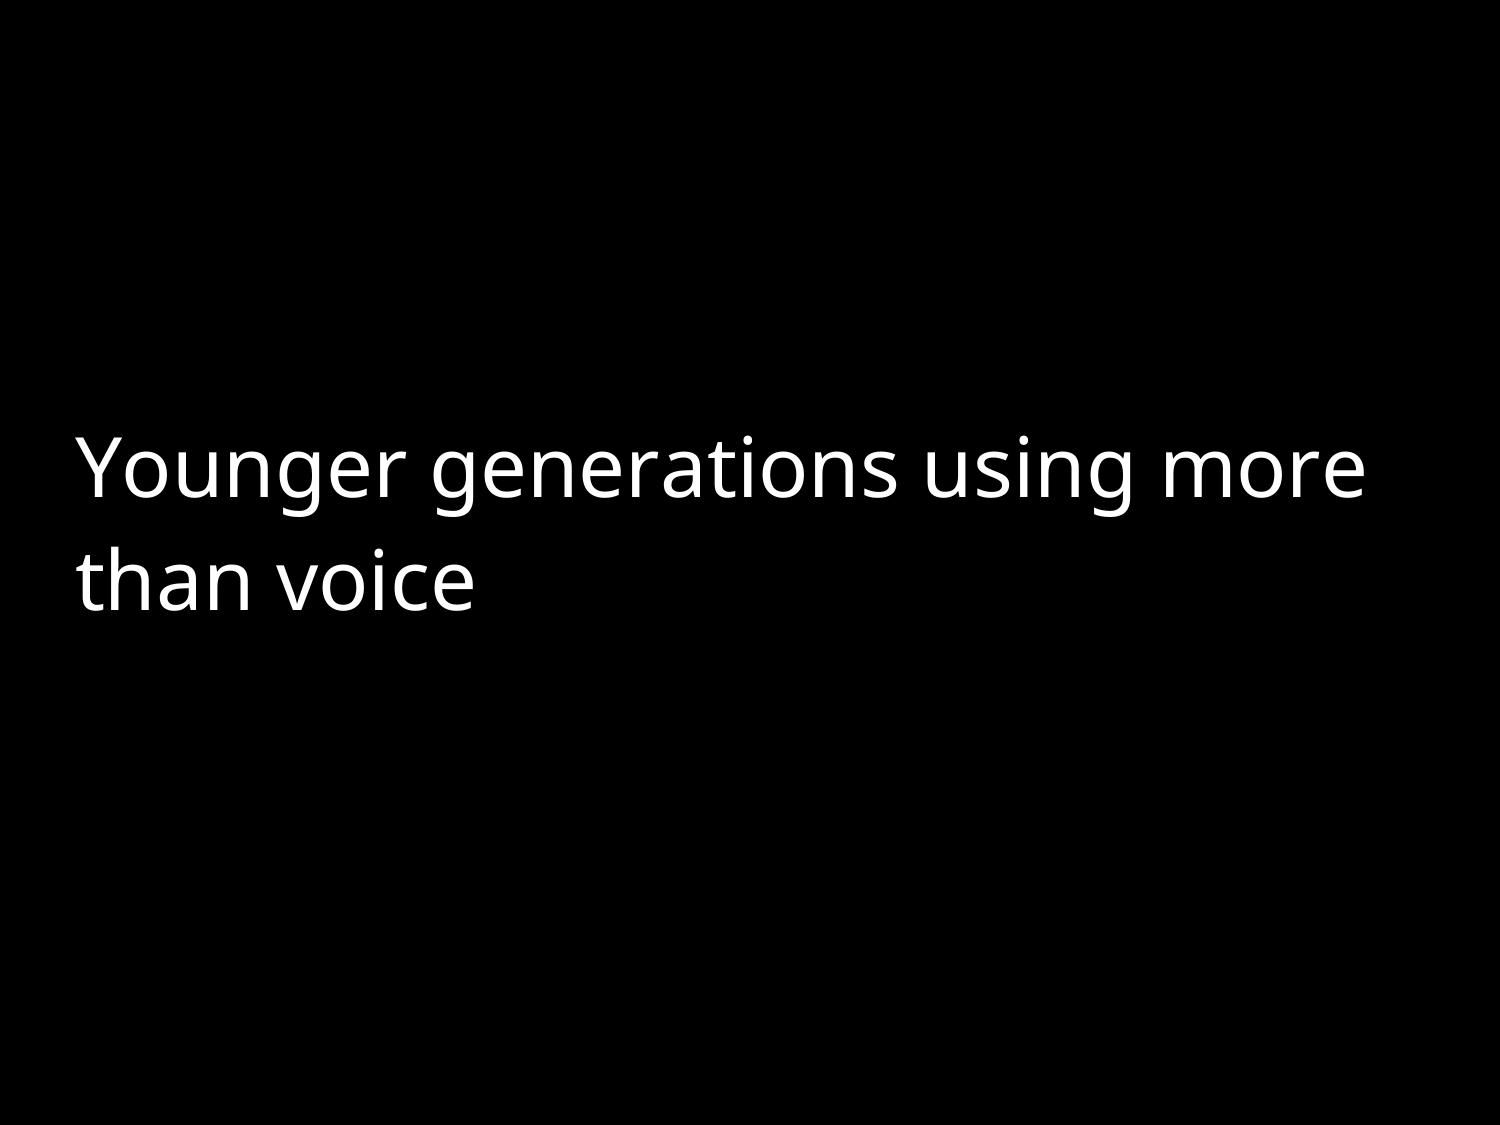

# Younger generations using more than voice